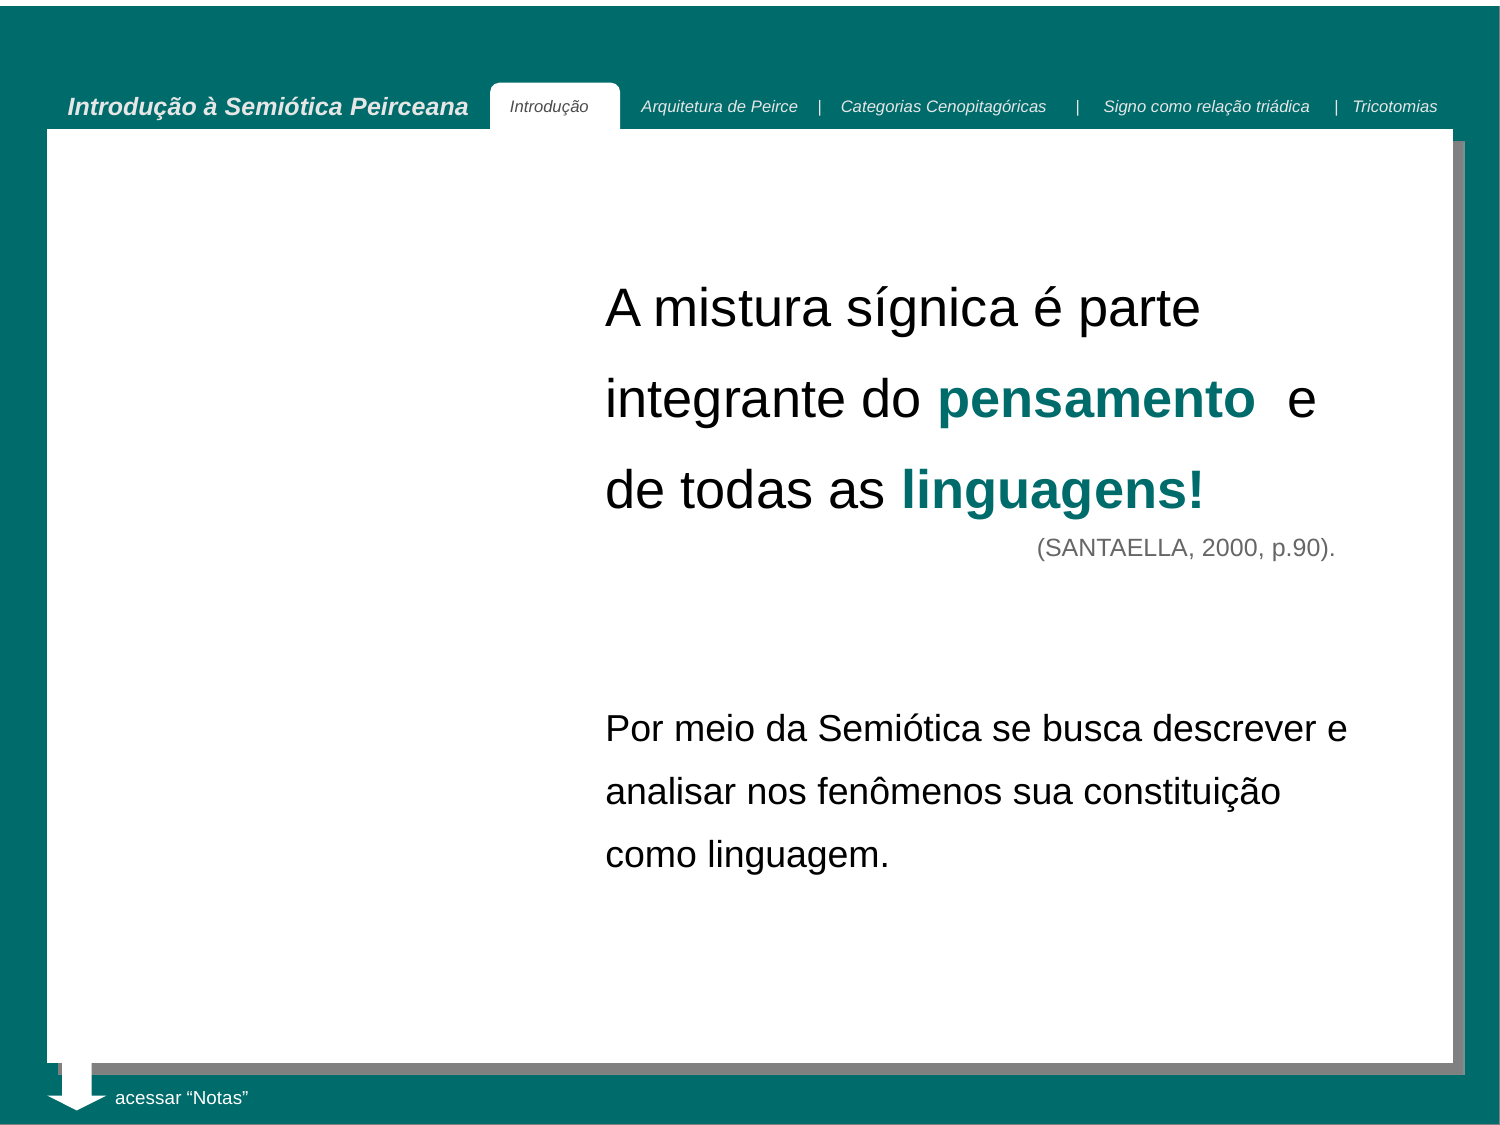

A mistura sígnica é parte integrante do pensamento e de todas as linguagens!
(SANTAELLA, 2000, p.90).
Por meio da Semiótica se busca descrever e analisar nos fenômenos sua constituição como linguagem.
acessar “Notas”